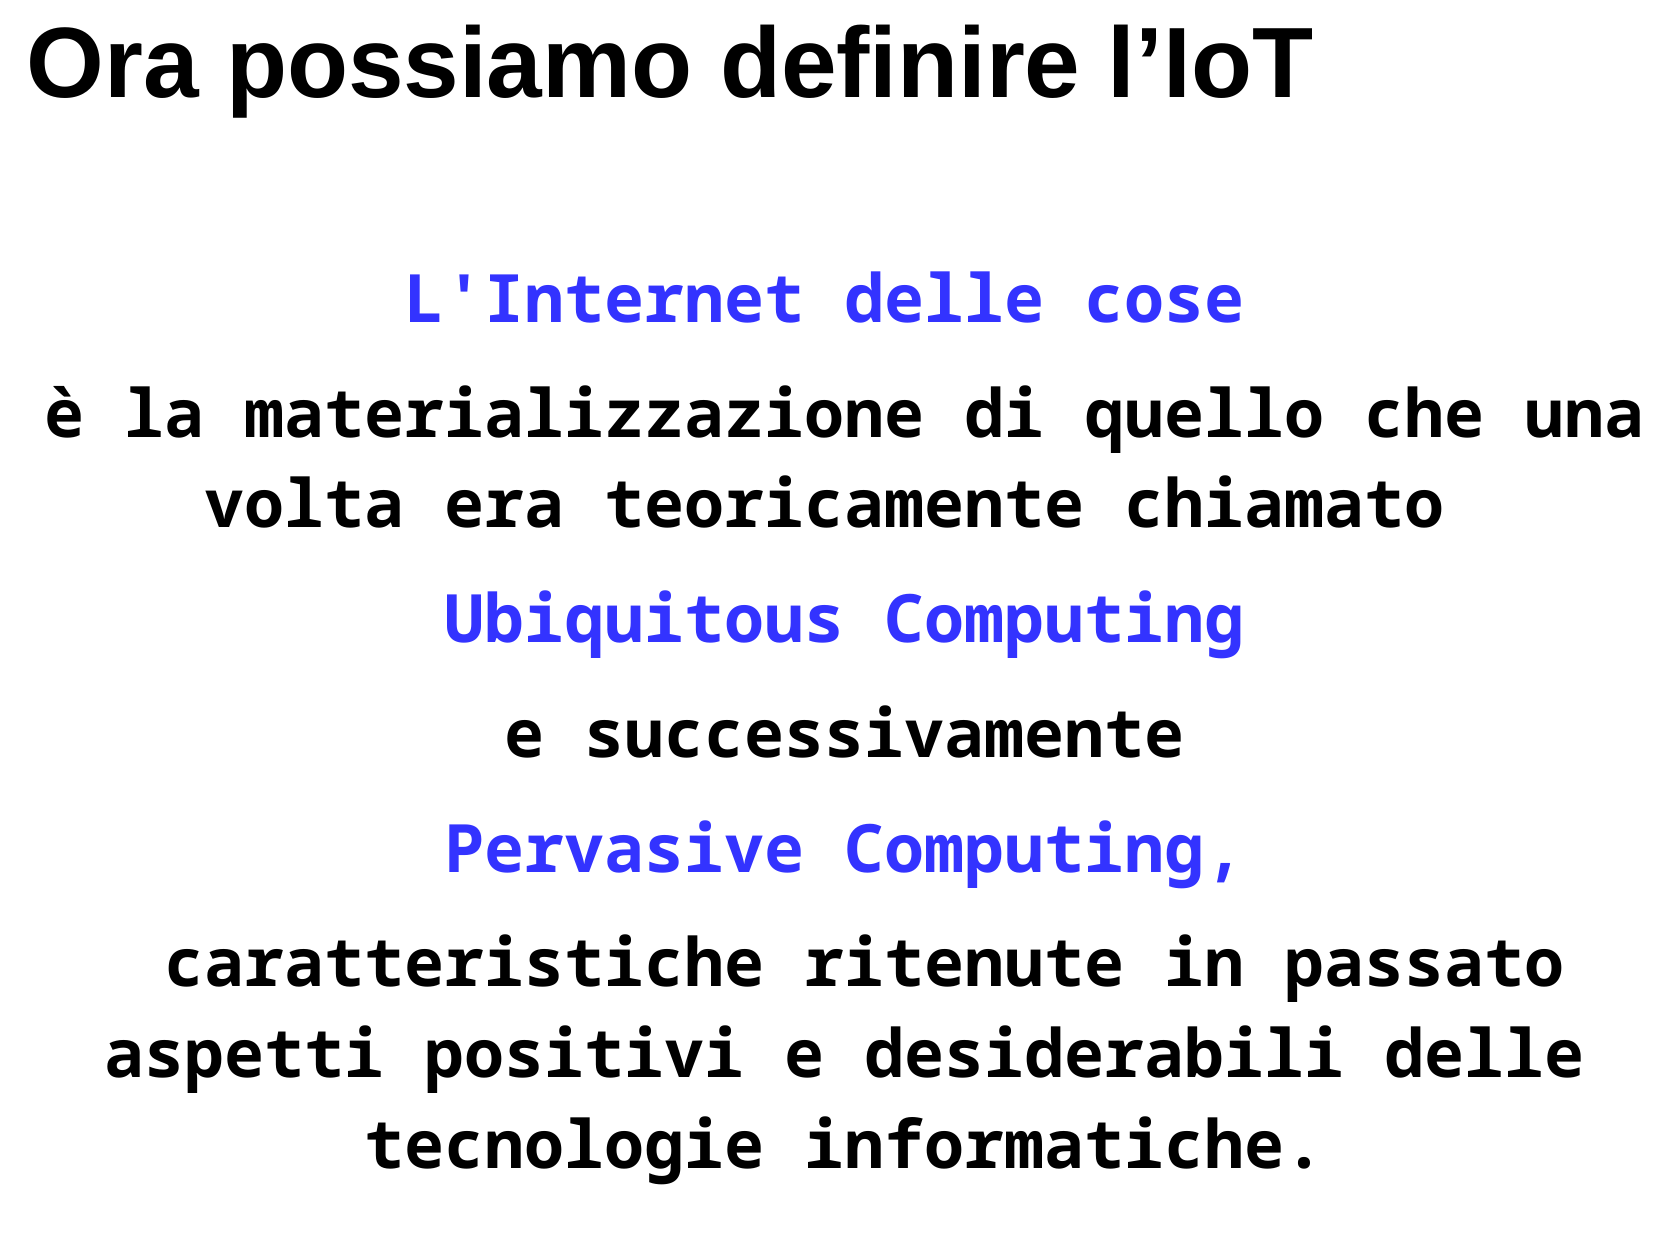

Ora possiamo definire l’IoT
#
L'Internet delle cose
è la materializzazione di quello che una volta era teoricamente chiamato
Ubiquitous Computing
 e successivamente
Pervasive Computing,
 caratteristiche ritenute in passato aspetti positivi e desiderabili delle tecnologie informatiche.